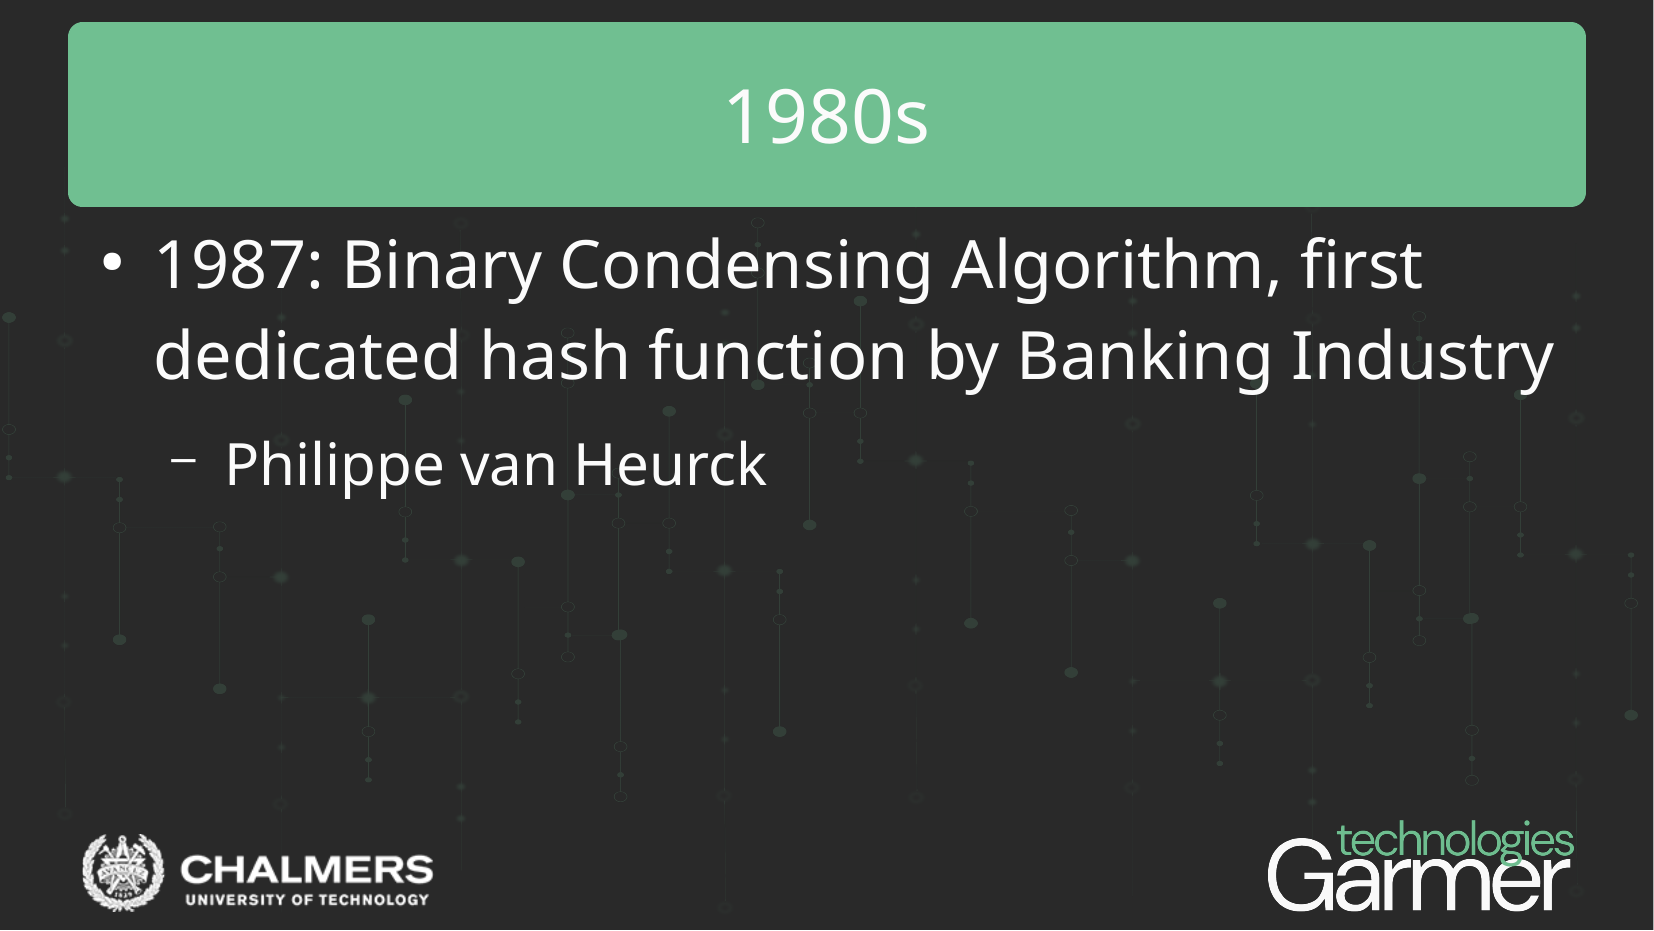

# 1980s
1987: Binary Condensing Algorithm, first dedicated hash function by Banking Industry
Philippe van Heurck